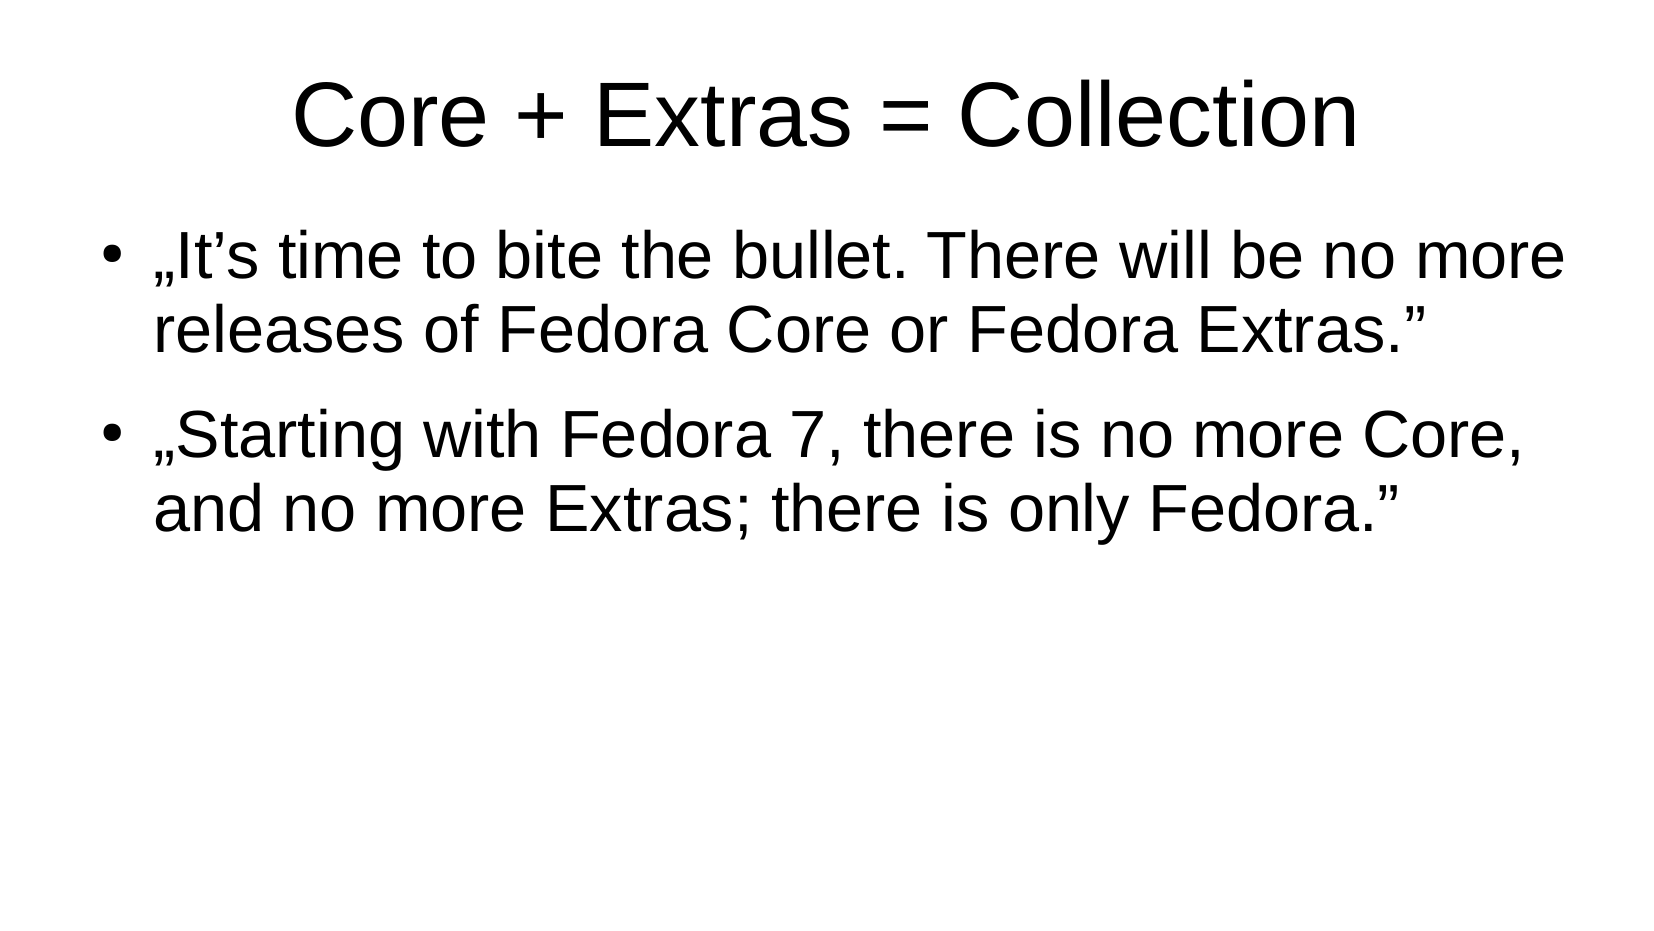

# Core + Extras = Collection
„It’s time to bite the bullet. There will be no more releases of Fedora Core or Fedora Extras.”
„Starting with Fedora 7, there is no more Core, and no more Extras; there is only Fedora.”